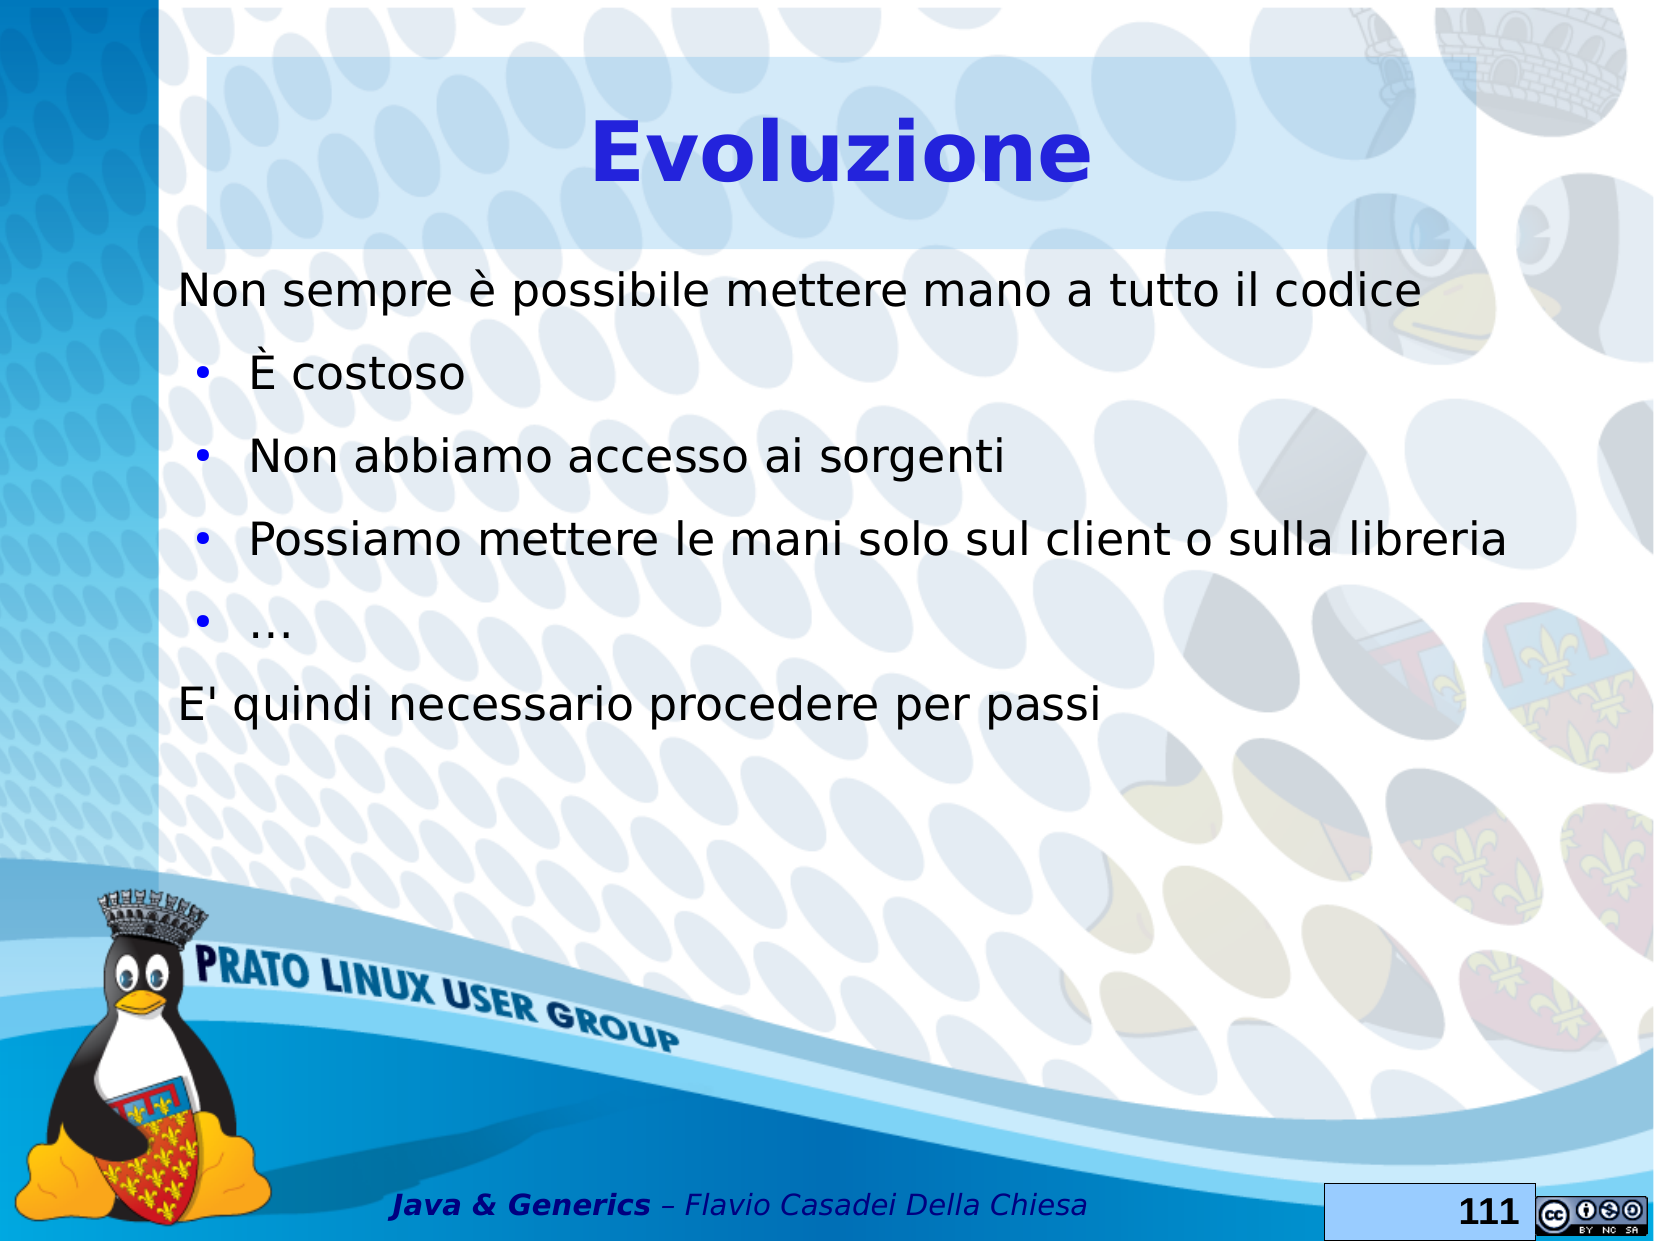

# Evoluzione
Non sempre è possibile mettere mano a tutto il codice
È costoso
Non abbiamo accesso ai sorgenti
Possiamo mettere le mani solo sul client o sulla libreria
…
E' quindi necessario procedere per passi